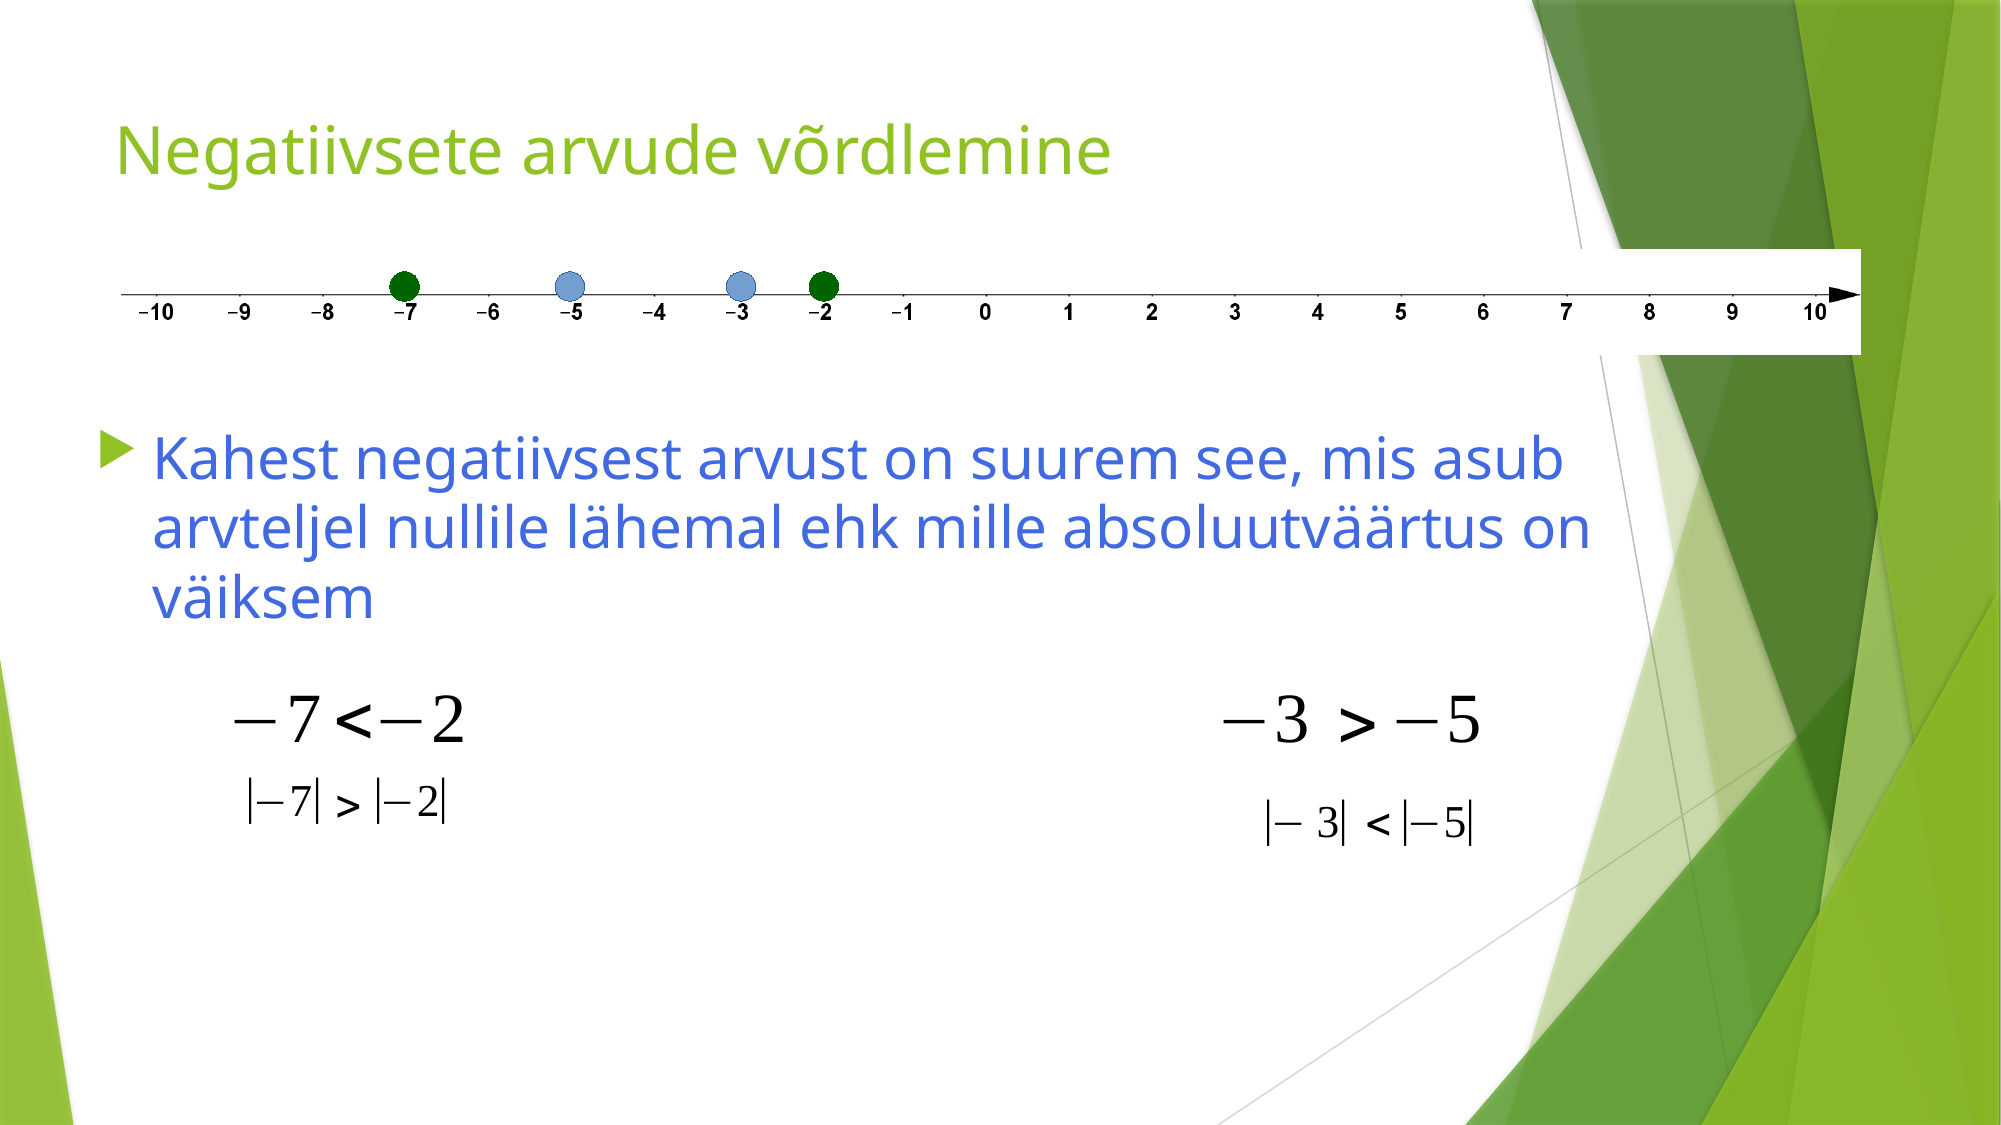

# Negatiivsete arvude võrdlemine
Kahest negatiivsest arvust on suurem see, mis asub arvteljel nullile lähemal ehk mille absoluutväärtus on väiksem